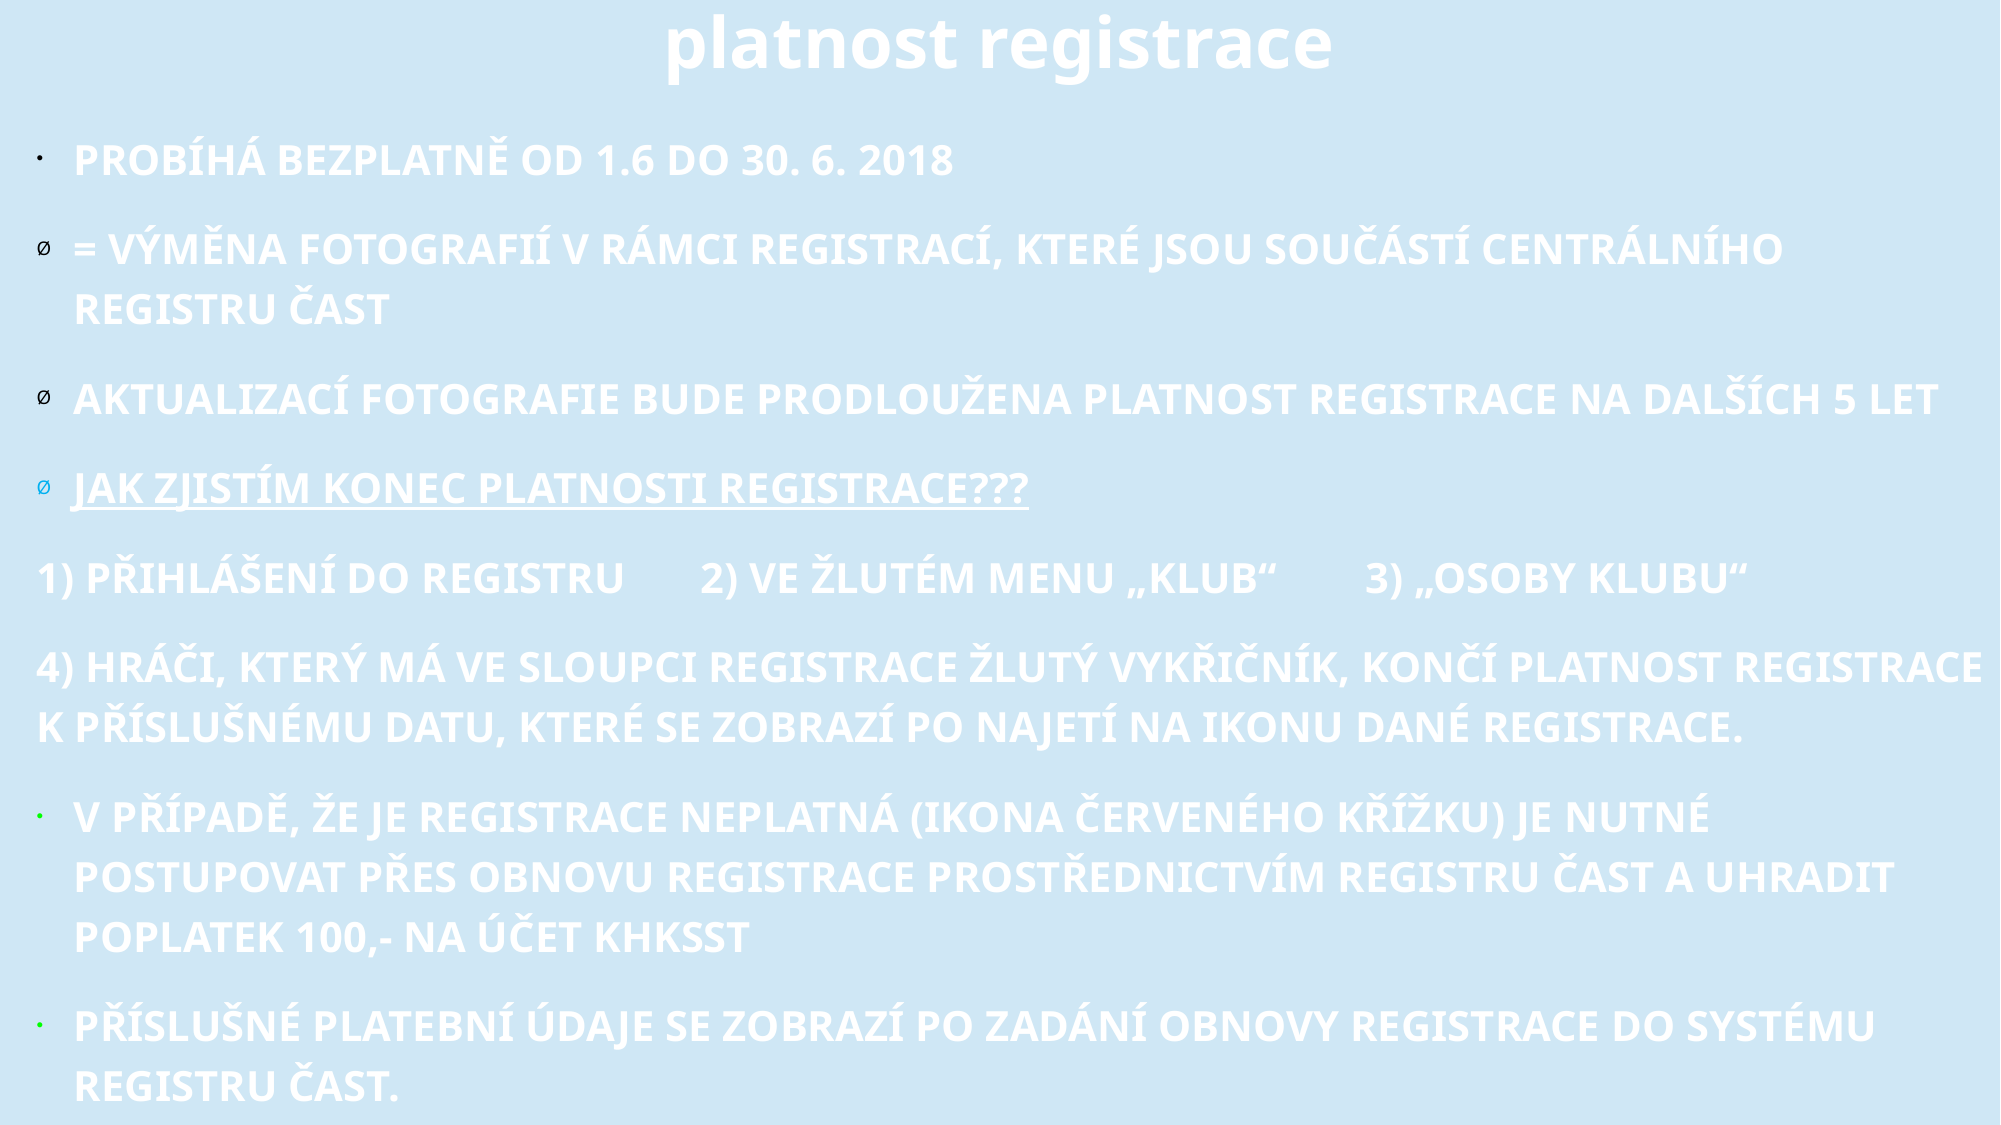

# platnost registrace
PROBÍHÁ BEZPLATNĚ OD 1.6 DO 30. 6. 2018
= VÝMĚNA FOTOGRAFIÍ V RÁMCI REGISTRACÍ, KTERÉ JSOU SOUČÁSTÍ CENTRÁLNÍHO REGISTRU ČAST
AKTUALIZACÍ FOTOGRAFIE BUDE PRODLOUŽENA PLATNOST REGISTRACE NA DALŠÍCH 5 LET
JAK ZJISTÍM KONEC PLATNOSTI REGISTRACE???
1) PŘIHLÁŠENÍ DO REGISTRU		2) VE ŽLUTÉM MENU „KLUB“		3) „OSOBY KLUBU“
4) HRÁČI, KTERÝ MÁ VE SLOUPCI REGISTRACE ŽLUTÝ VYKŘIČNÍK, KONČÍ PLATNOST REGISTRACE K PŘÍSLUŠNÉMU DATU, KTERÉ SE ZOBRAZÍ PO NAJETÍ NA IKONU DANÉ REGISTRACE.
V PŘÍPADĚ, ŽE JE REGISTRACE NEPLATNÁ (IKONA ČERVENÉHO KŘÍŽKU) JE NUTNÉ POSTUPOVAT PŘES OBNOVU REGISTRACE PROSTŘEDNICTVÍM REGISTRU ČAST A UHRADIT POPLATEK 100,- NA ÚČET KHKSST
PŘÍSLUŠNÉ PLATEBNÍ ÚDAJE SE ZOBRAZÍ PO ZADÁNÍ OBNOVY REGISTRACE DO SYSTÉMU REGISTRU ČAST.